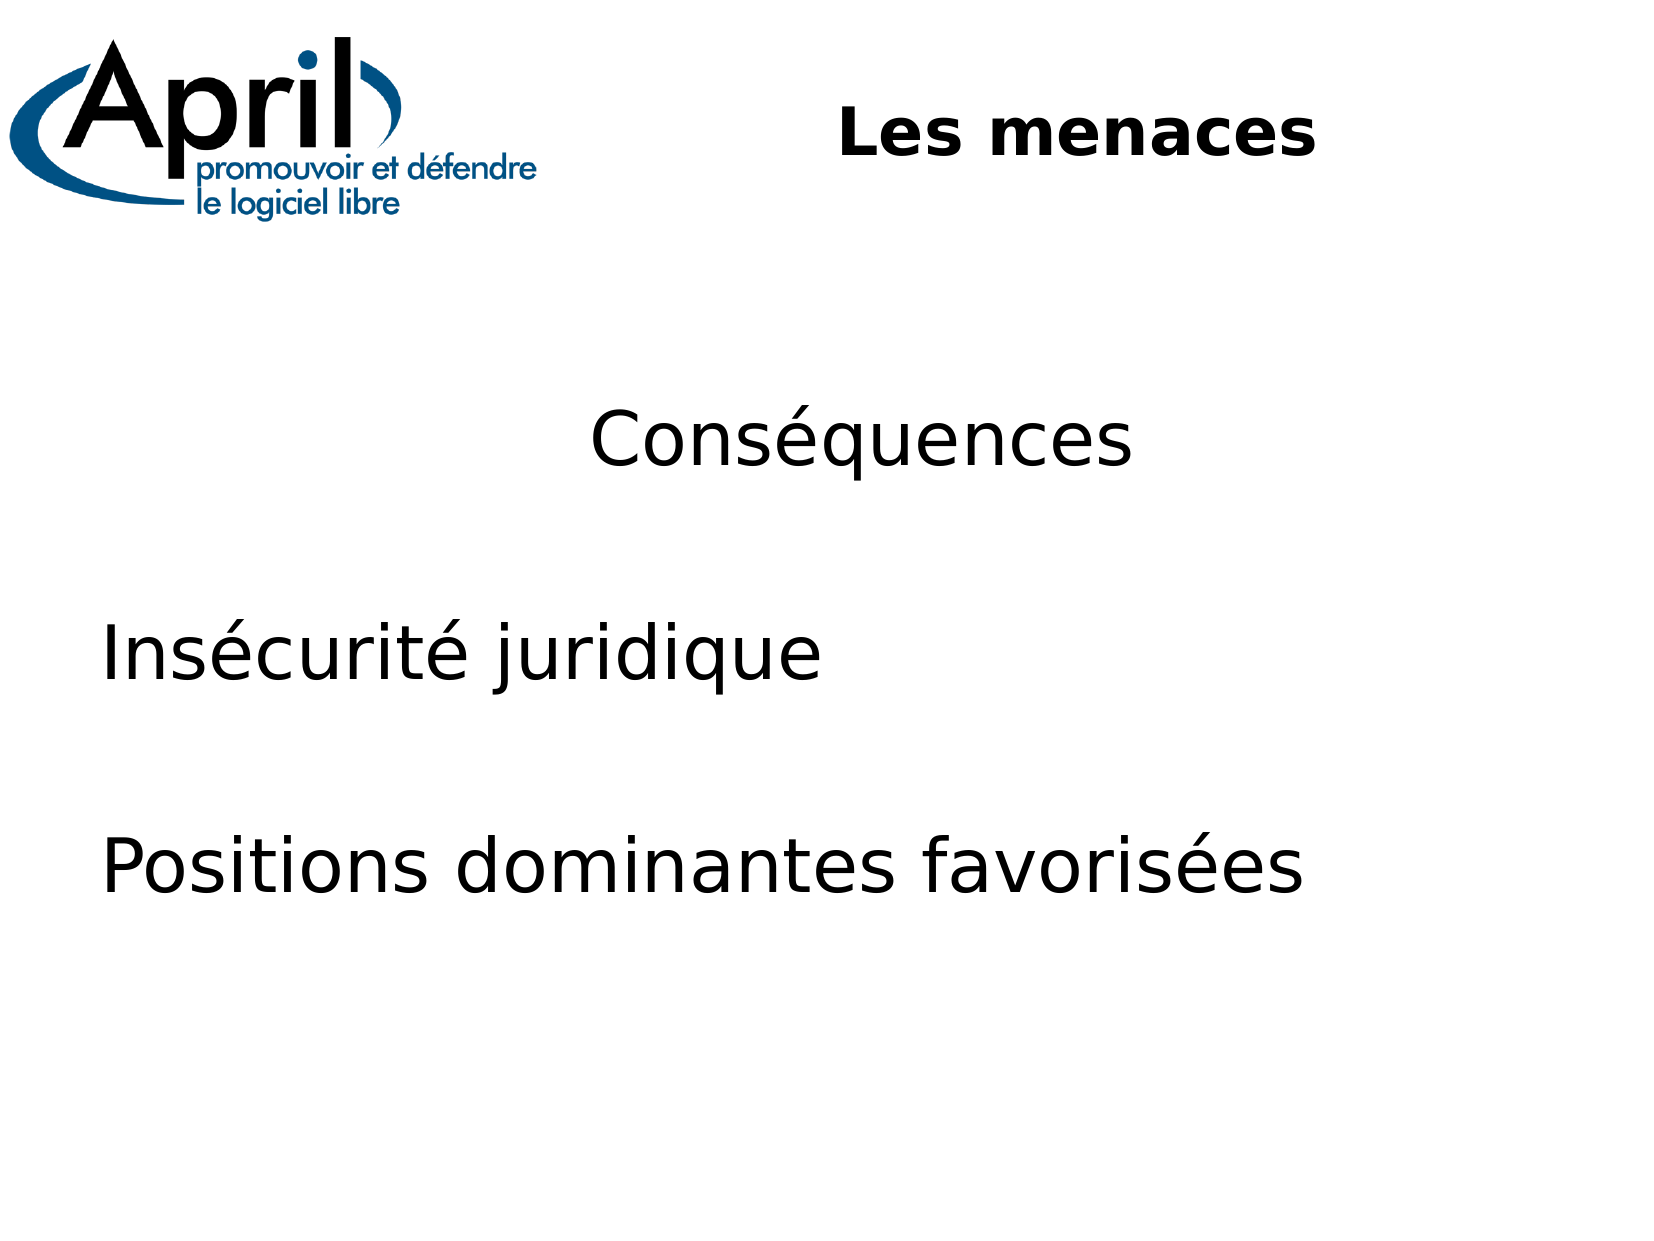

# Les menaces
Conséquences
Insécurité juridique
Positions dominantes favorisées